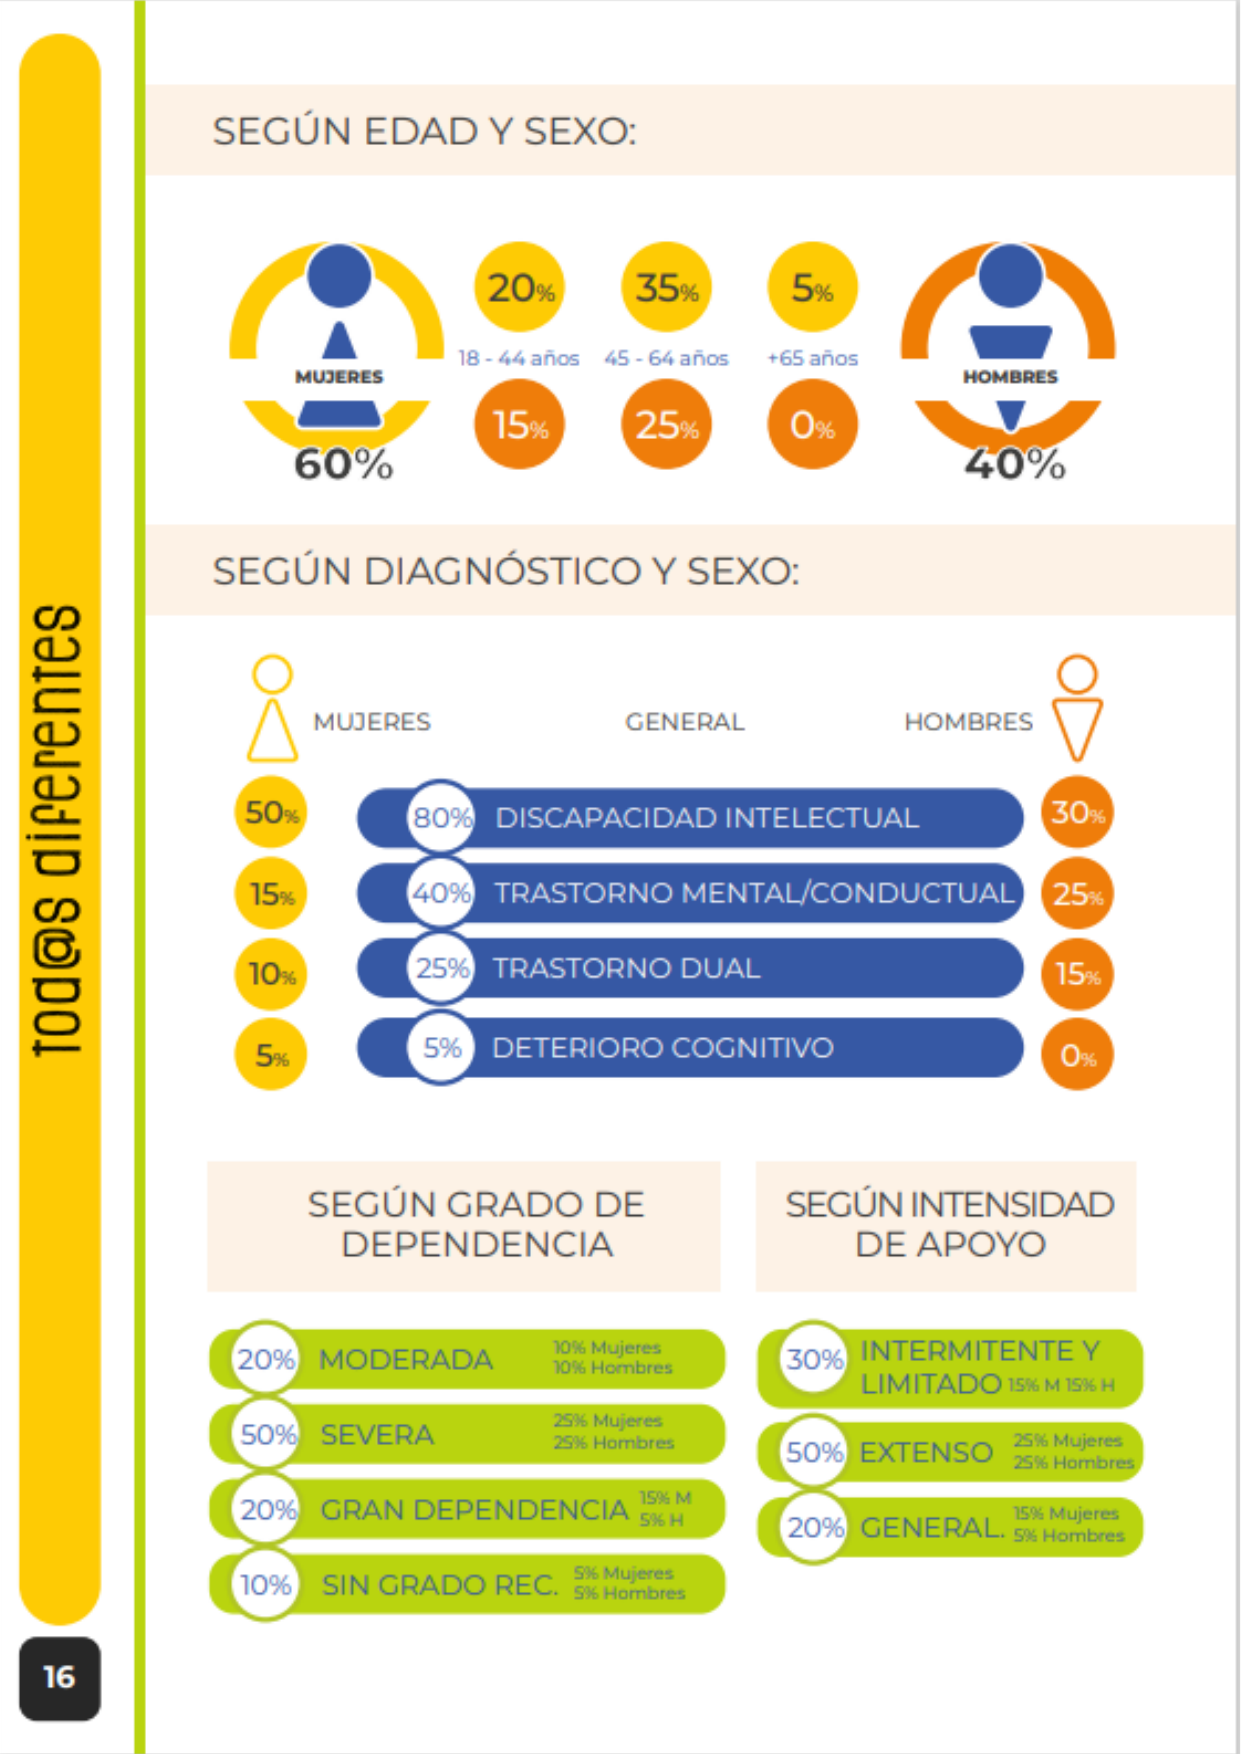

SEGÚN EDAD Y SEXO:
20
35
5
%
%
%
18 - 44 años
45 - 64 años
+65 años
MUJERES
HOMBRES
15
25
0
%
%
%
60%
40%
SEGÚN DIAGNÓSTICO Y SEXO:
MUJERES
GENERAL
HOMBRES
50
30
80% DISCAPACIDAD INTELECTUAL
%
%
40% TRASTORNO MENTAL/CONDUCTUAL
15
25
%
%
25% TRASTORNO DUAL
10
15
%
%
 5% DETERIORO COGNITIVO
5
0
%
%
SEGÚN GRADO DE
SEGÚN INTENSIDAD
DEPENDENCIA
DE APOYO
INTERMITENTE Y
10% Mujeres
30%
20% MODERADA
10% Hombres
LIMITADO
15% M 15% H
25% Mujeres
50% SEVERA
25% Mujeres
25% Hombres
 50% EXTENSO
25% Hombres
15% M
20% GRAN DEPENDENCIA
15% Mujeres
5% H
20% GENERAL.
5% Hombres
5% Mujeres
10% SIN GRADO REC.
5% Hombres
16